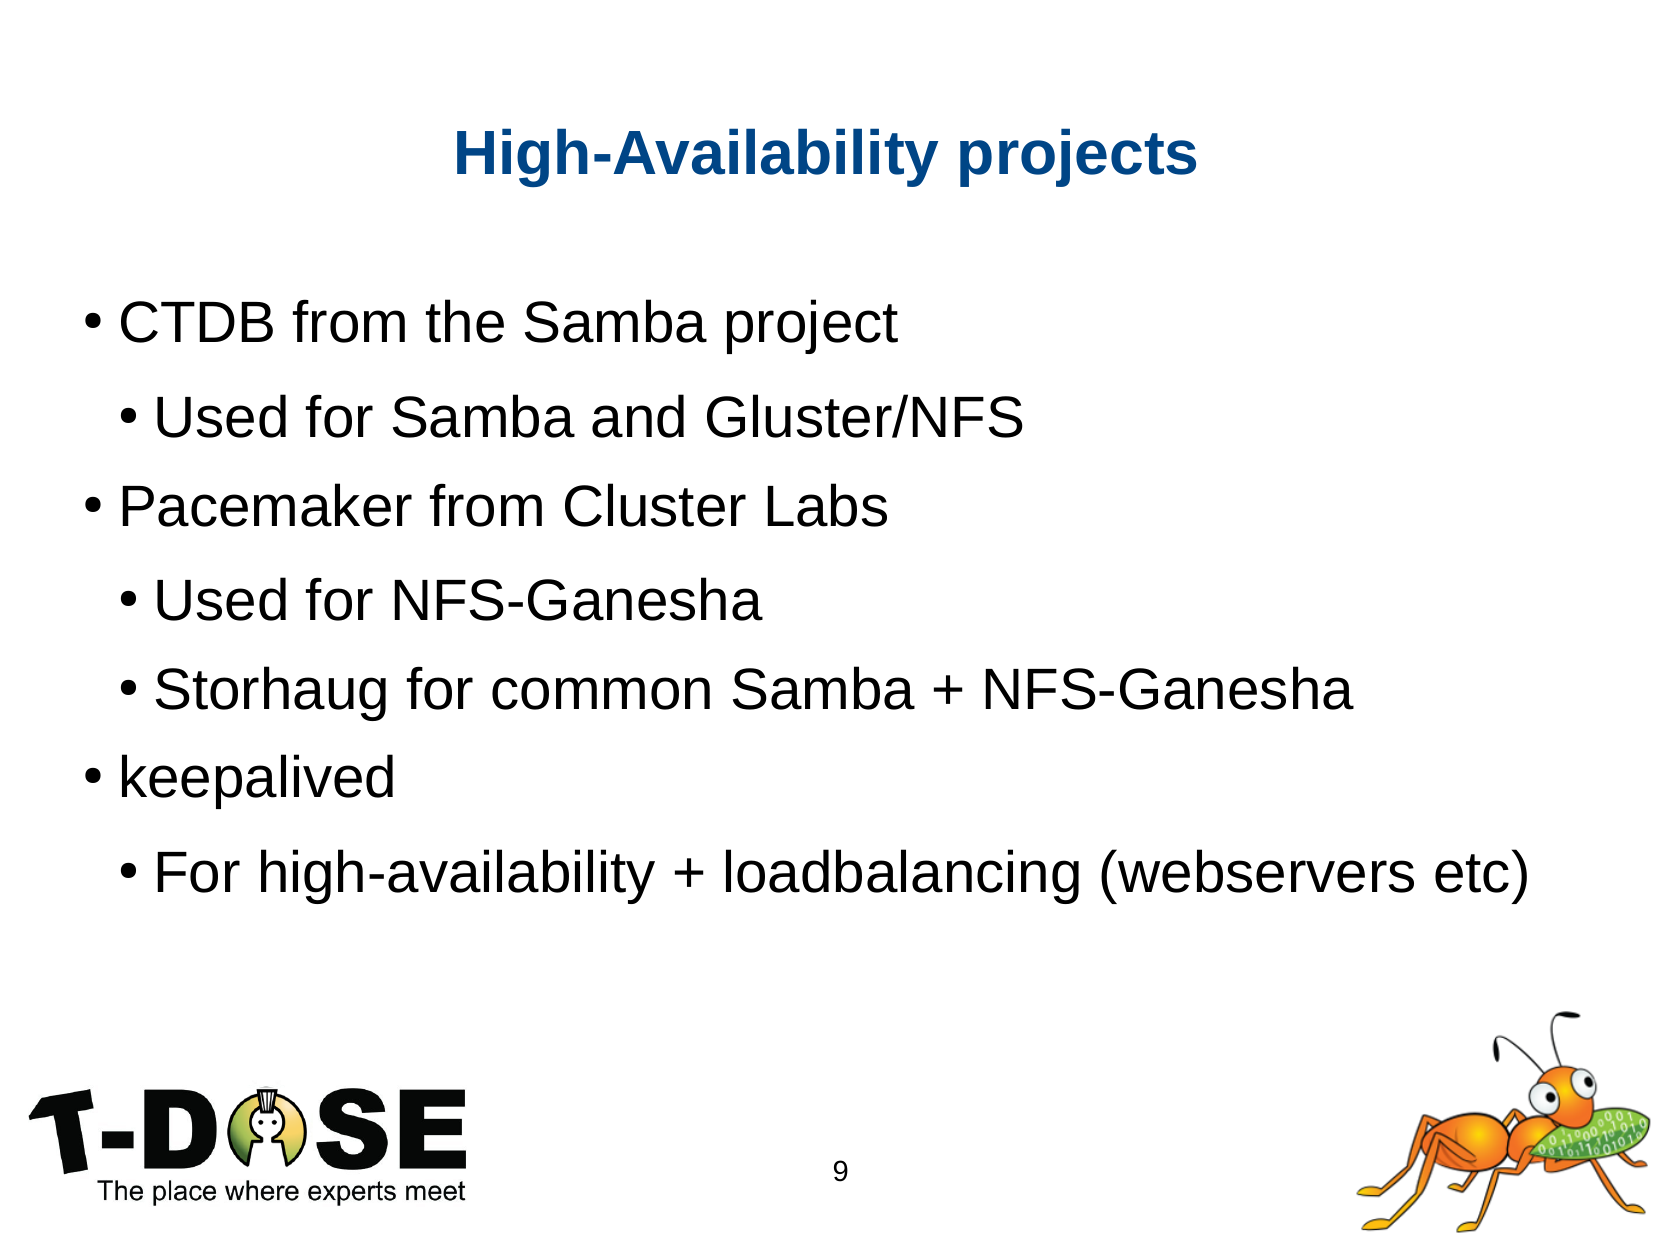

High-Availability projects
# CTDB from the Samba project
Used for Samba and Gluster/NFS
Pacemaker from Cluster Labs
Used for NFS-Ganesha
Storhaug for common Samba + NFS-Ganesha
keepalived
For high-availability + loadbalancing (webservers etc)
9